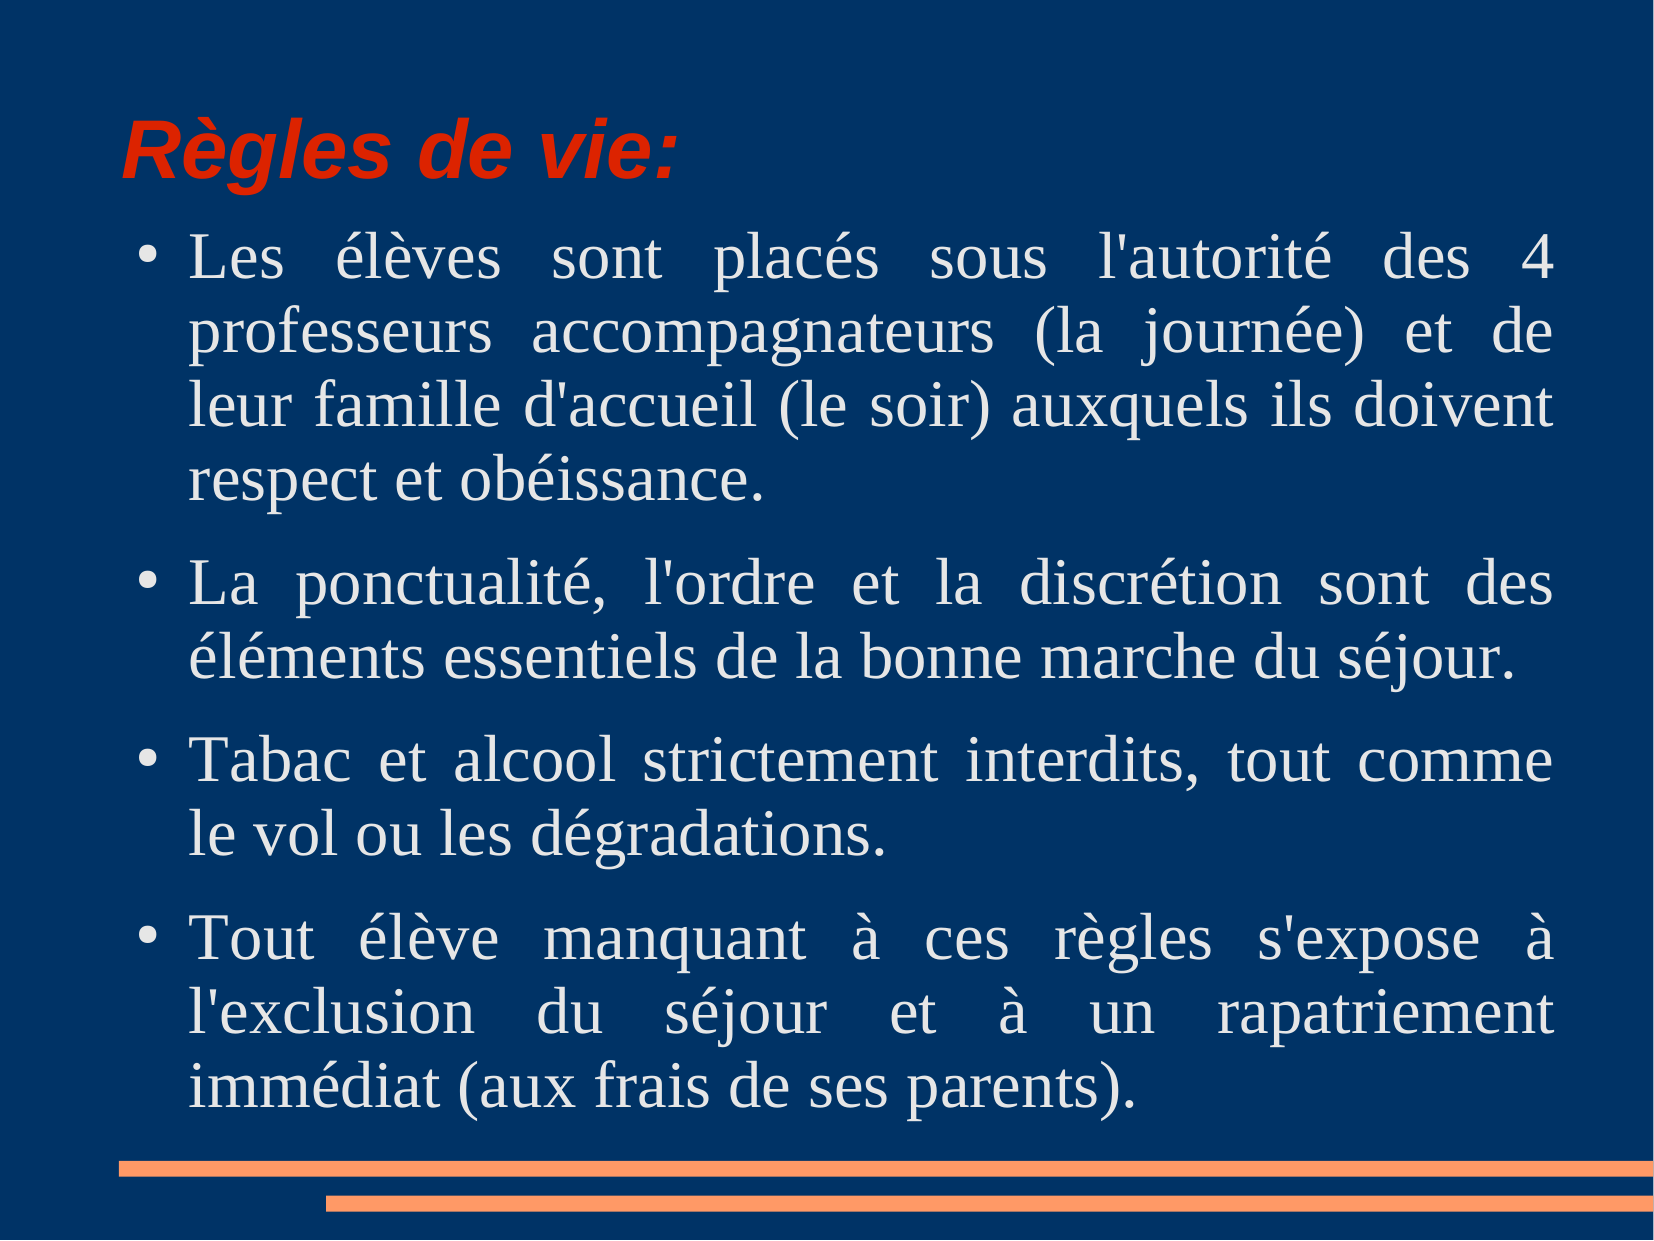

# Règles de vie:
Les élèves sont placés sous l'autorité des 4 professeurs accompagnateurs (la journée) et de leur famille d'accueil (le soir) auxquels ils doivent respect et obéissance.
La ponctualité, l'ordre et la discrétion sont des éléments essentiels de la bonne marche du séjour.
Tabac et alcool strictement interdits, tout comme le vol ou les dégradations.
Tout élève manquant à ces règles s'expose à l'exclusion du séjour et à un rapatriement immédiat (aux frais de ses parents).